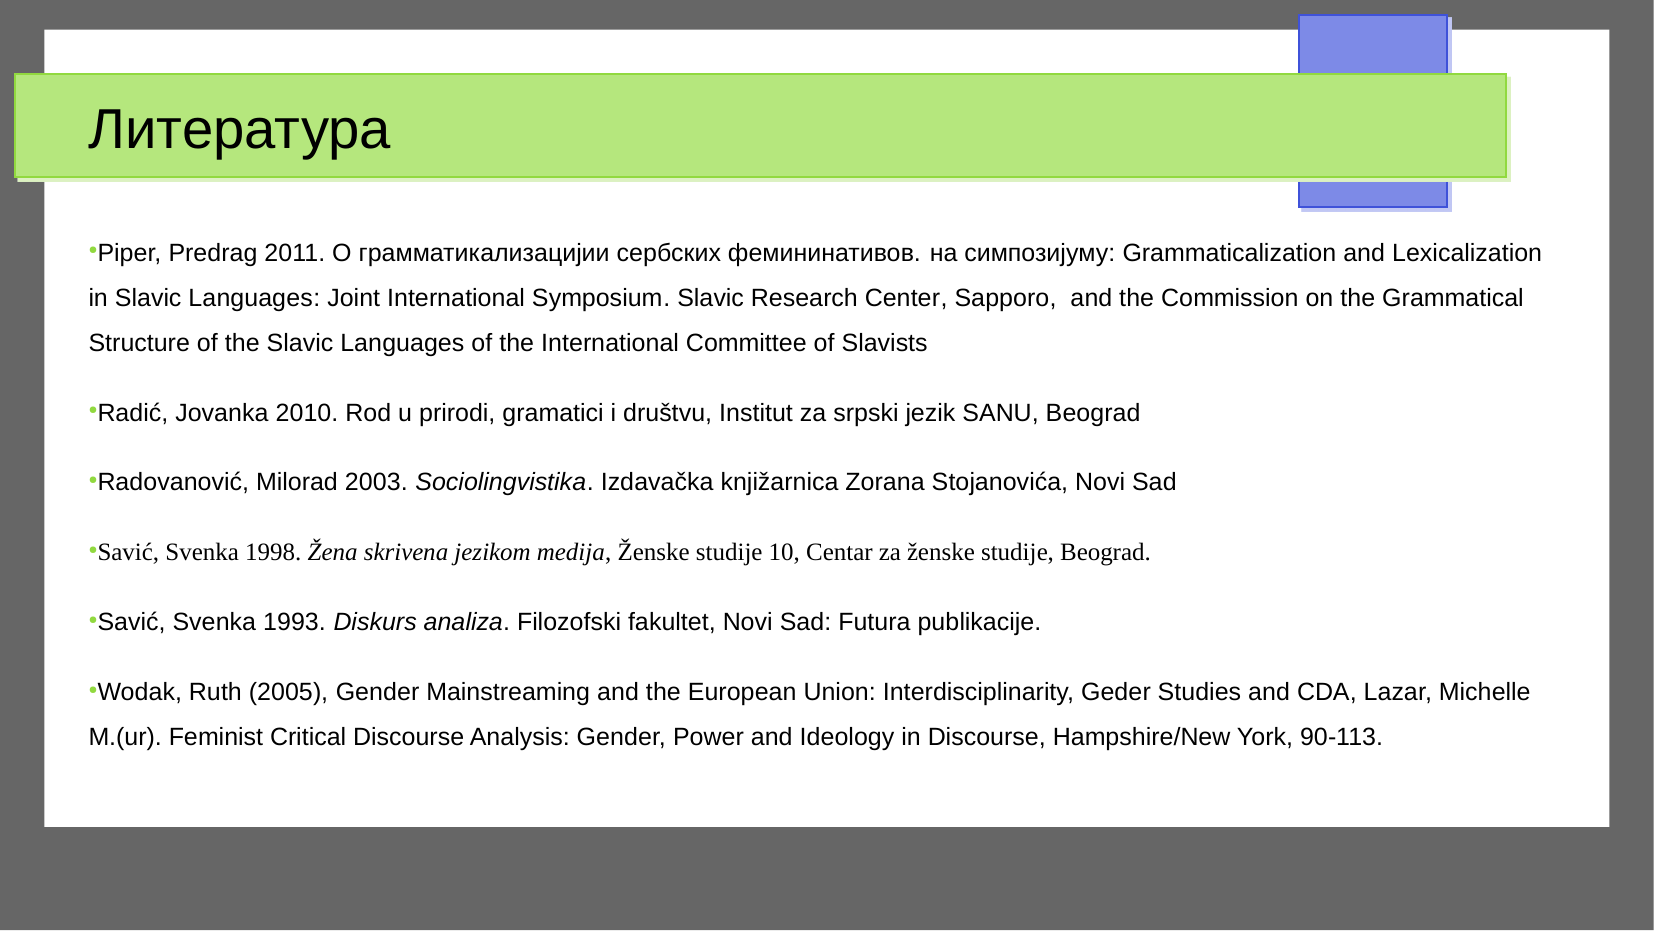

# Литература
Piper, Predrag 2011. О грамматикализацијии сербских фемининативов. на симпозијуму: Grammaticalization and Lexicalization in Slavic Languages: Joint International Symposium. Slavic Research Center, Sapporo, and the Commission on the Grammatical Structure of the Slavic Languages of the International Committee of Slavists
Radić, Jovanka 2010. Rod u prirodi, gramatici i društvu, Institut za srpski jezik SANU, Beograd
Radovanović, Milorad 2003. Sociolingvistika. Izdavačka knjižarnica Zorana Stojanovića, Novi Sad
Savić, Svenka 1998. Žena skrivena jezikom medija, Ženske studije 10, Centar za ženske studije, Beograd.
Savić, Svenka 1993. Diskurs analiza. Filozofski fakultet, Novi Sad: Futura publikacije.
Wodak, Ruth (2005), Gender Mainstreaming and the European Union: Interdisciplinarity, Geder Studies and CDA, Lazar, Michelle M.(ur). Feminist Critical Discourse Analysis: Gender, Power and Ideology in Discourse, Hampshire/New York, 90-113.